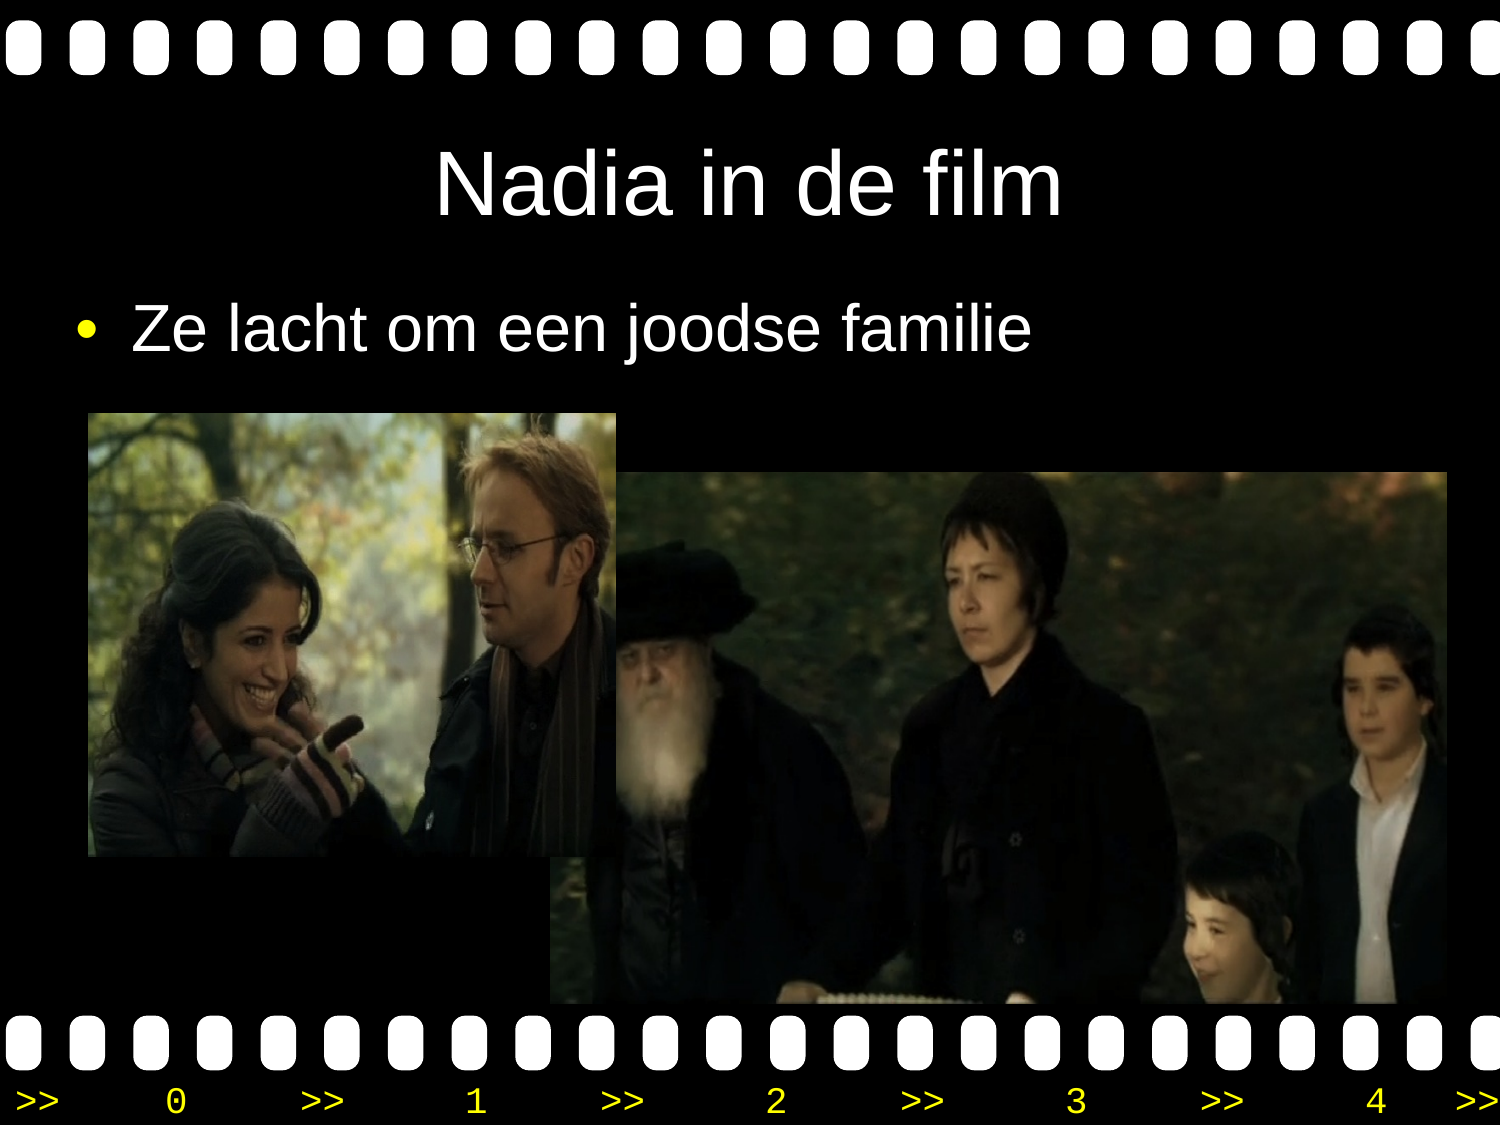

# Nadia in de film
Ze lacht om een joodse familie